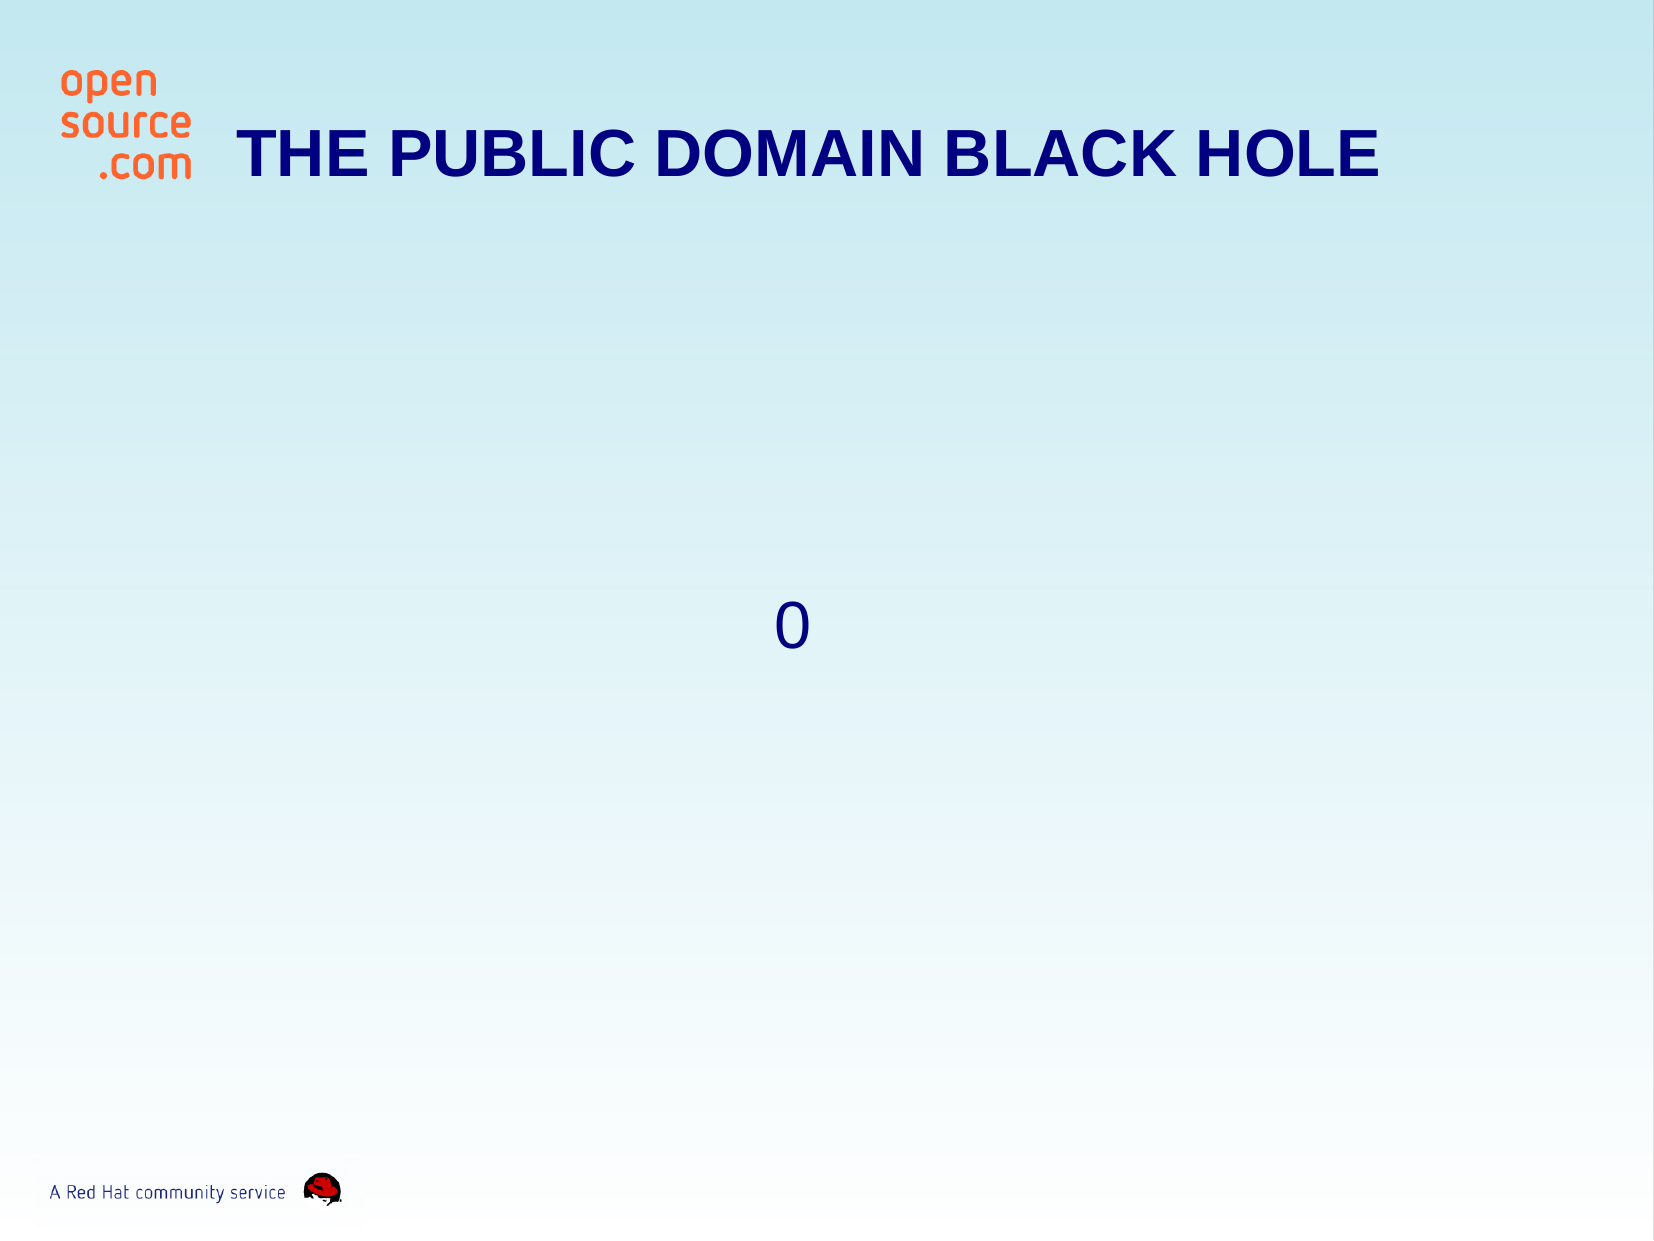

# THE PUBLIC DOMAIN BLACK HOLE
0